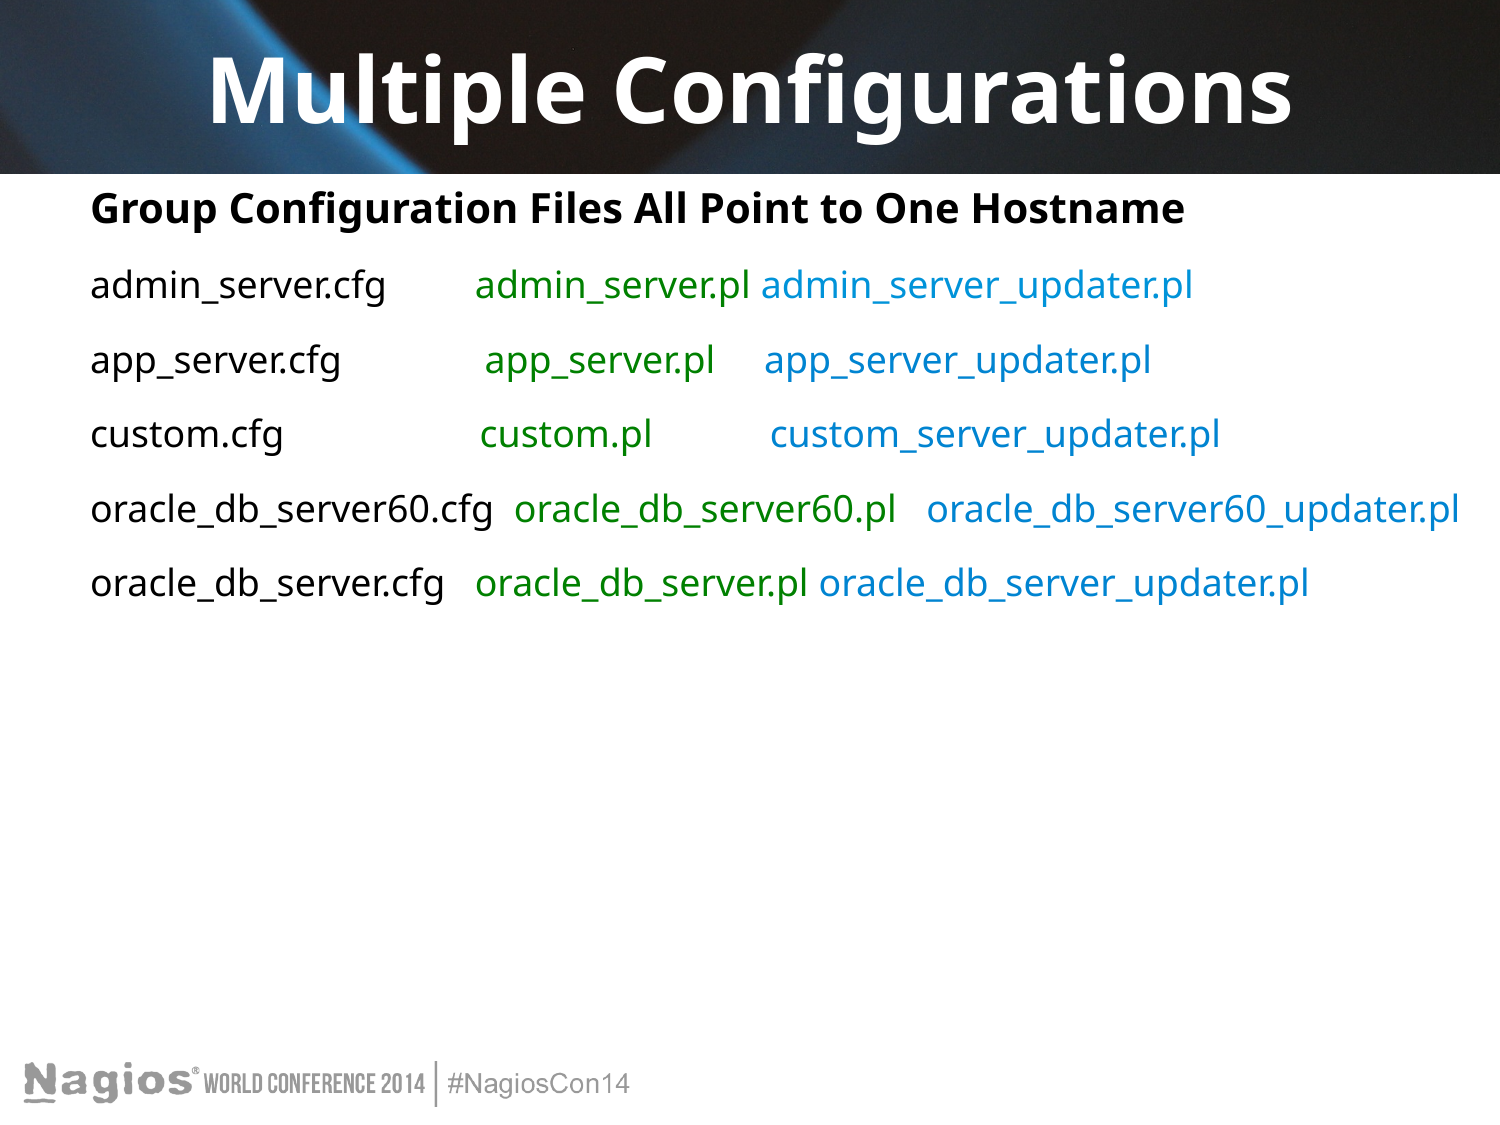

# Multiple Configurations
Group Configuration Files All Point to One Hostname
admin_server.cfg admin_server.pl admin_server_updater.pl
app_server.cfg		 app_server.pl app_server_updater.pl
custom.cfg custom.pl custom_server_updater.pl
oracle_db_server60.cfg oracle_db_server60.pl oracle_db_server60_updater.pl
oracle_db_server.cfg oracle_db_server.pl oracle_db_server_updater.pl